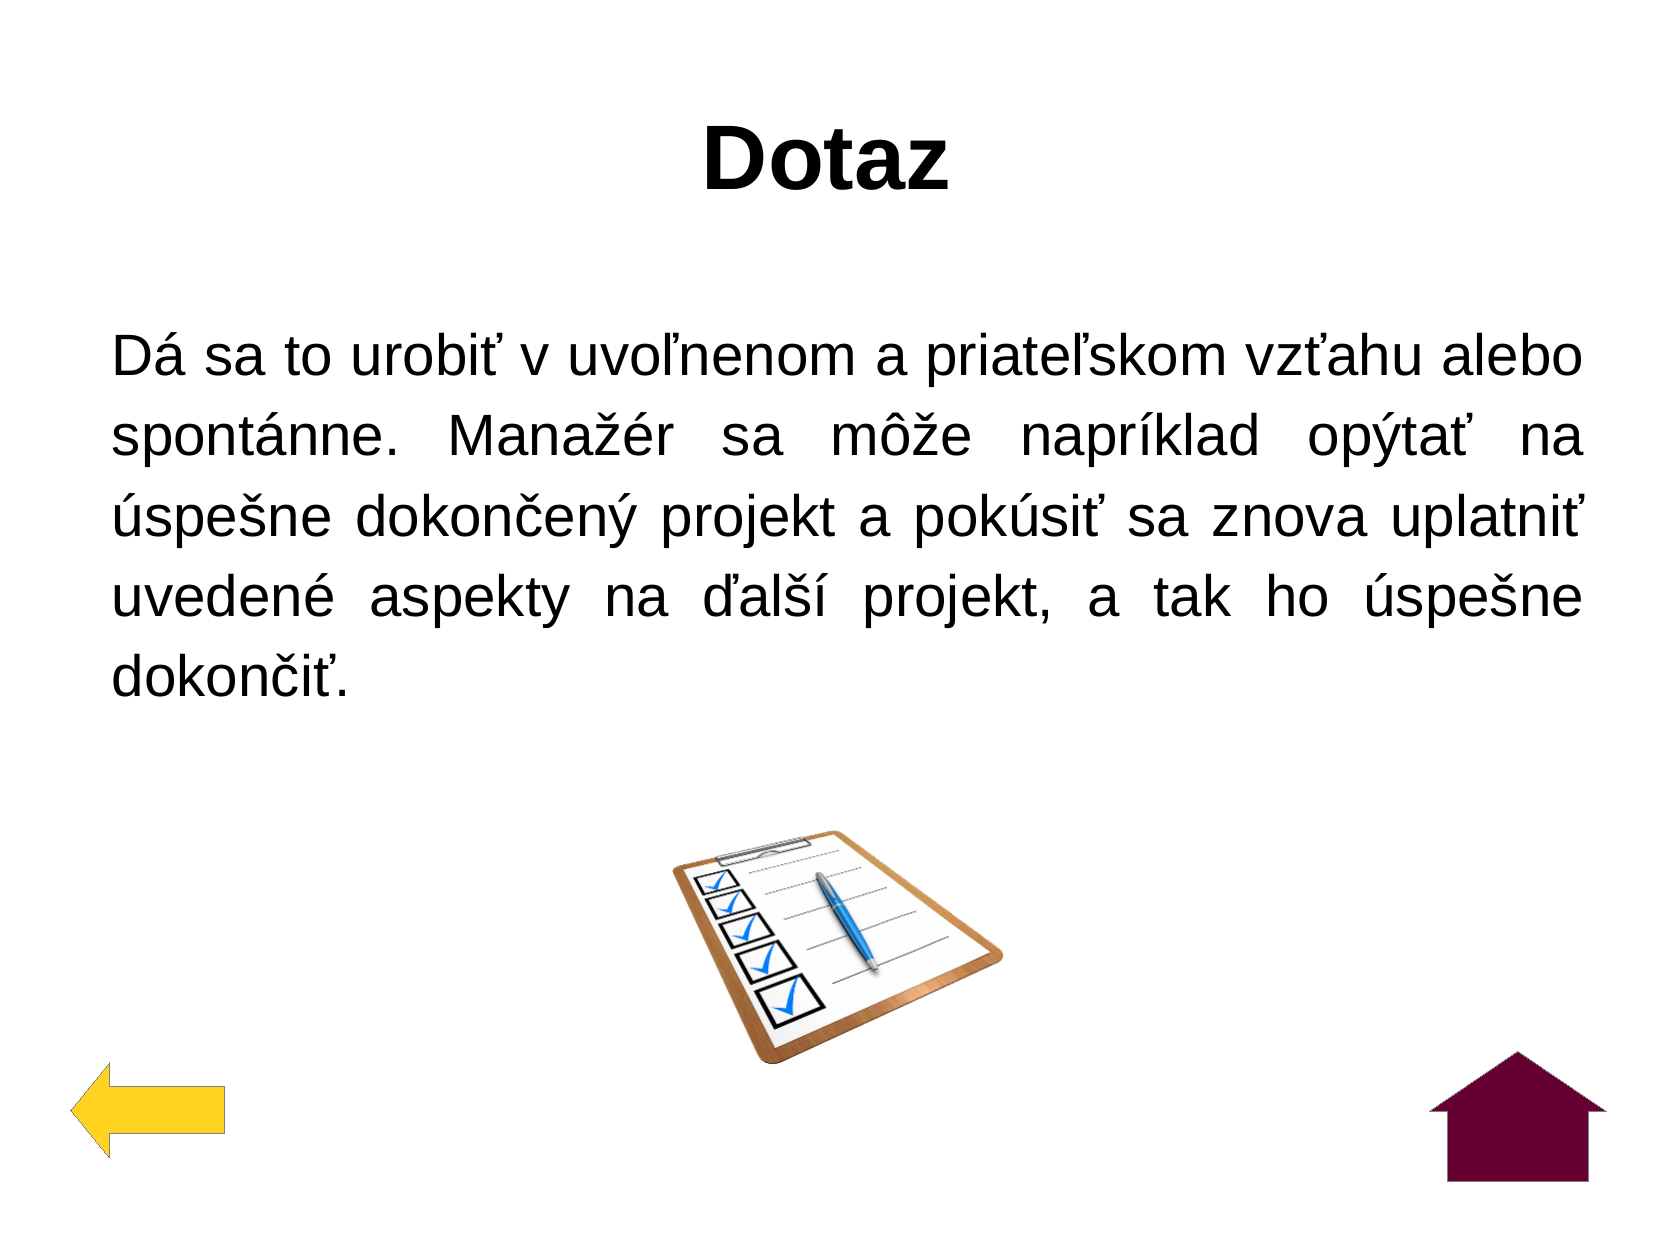

# Dotaz
Dá sa to urobiť v uvoľnenom a priateľskom vzťahu alebo spontánne. Manažér sa môže napríklad opýtať na úspešne dokončený projekt a pokúsiť sa znova uplatniť uvedené aspekty na ďalší projekt, a tak ho úspešne dokončiť.